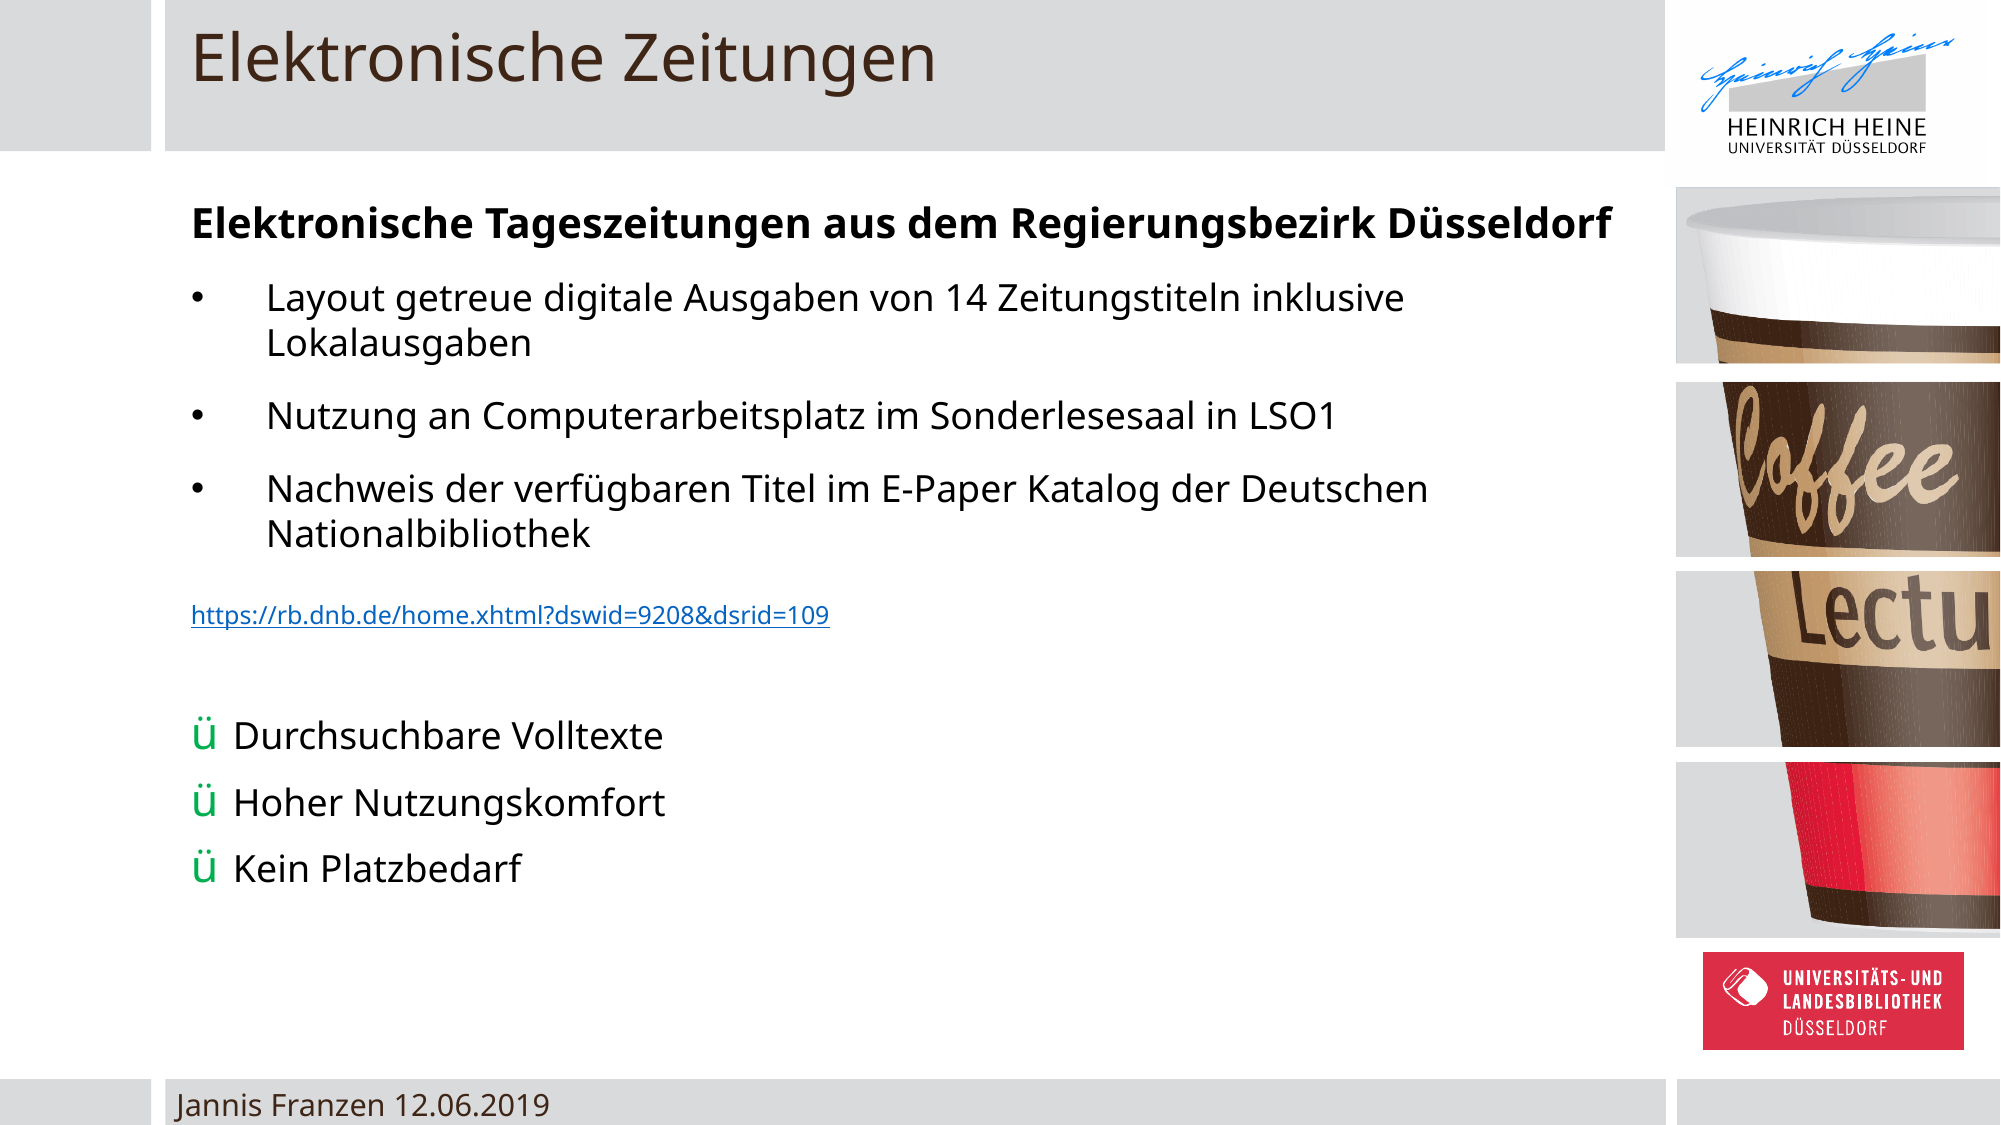

Elektronische Zeitungen
Elektronische Tageszeitungen aus dem Regierungsbezirk Düsseldorf
Layout getreue digitale Ausgaben von 14 Zeitungstiteln inklusive Lokalausgaben
Nutzung an Computerarbeitsplatz im Sonderlesesaal in LSO1
Nachweis der verfügbaren Titel im E-Paper Katalog der Deutschen Nationalbibliothek
https://rb.dnb.de/home.xhtml?dswid=9208&dsrid=109
ü Durchsuchbare Volltexte
ü Hoher Nutzungskomfort
ü Kein Platzbedarf
Jannis Franzen 12.06.2019